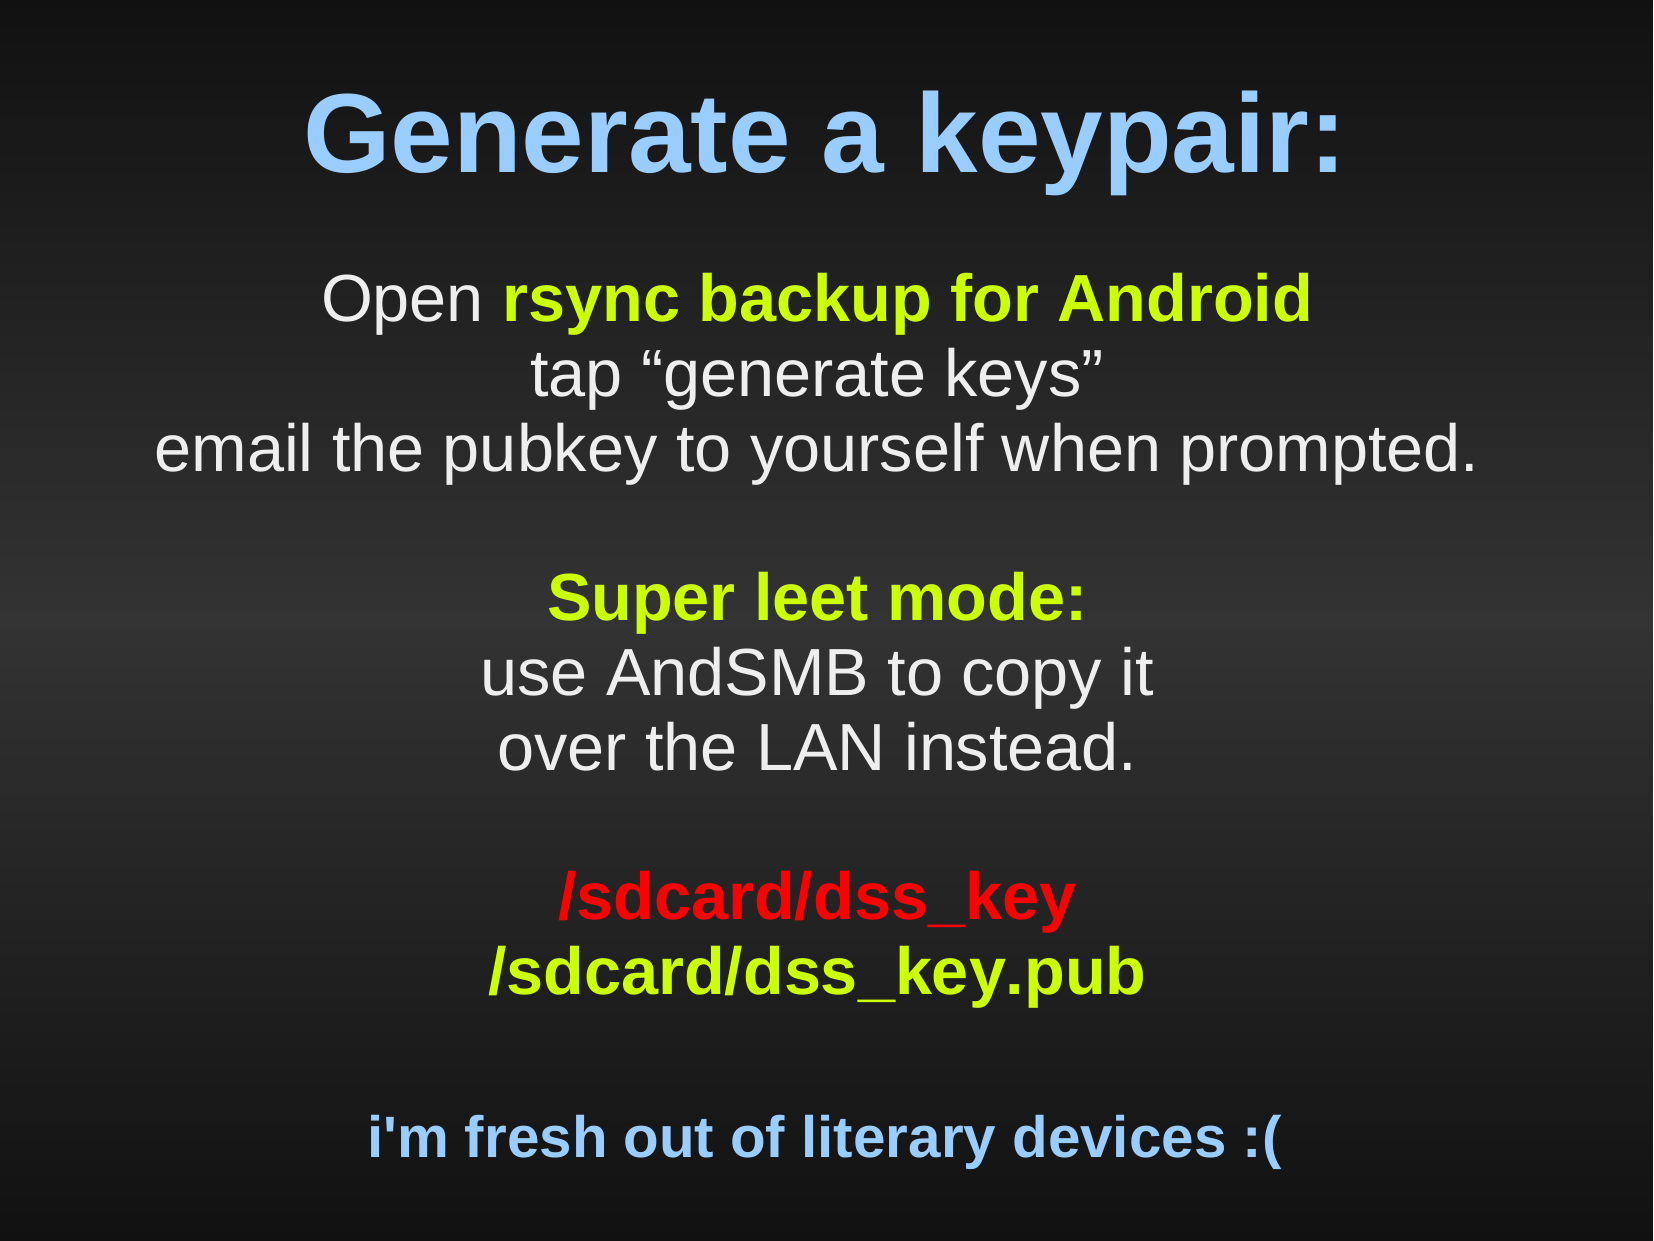

# Generate a keypair:
Open rsync backup for Android
tap “generate keys”
email the pubkey to yourself when prompted.
Super leet mode:
use AndSMB to copy it
over the LAN instead.
/sdcard/dss_key
/sdcard/dss_key.pub
i'm fresh out of literary devices :(